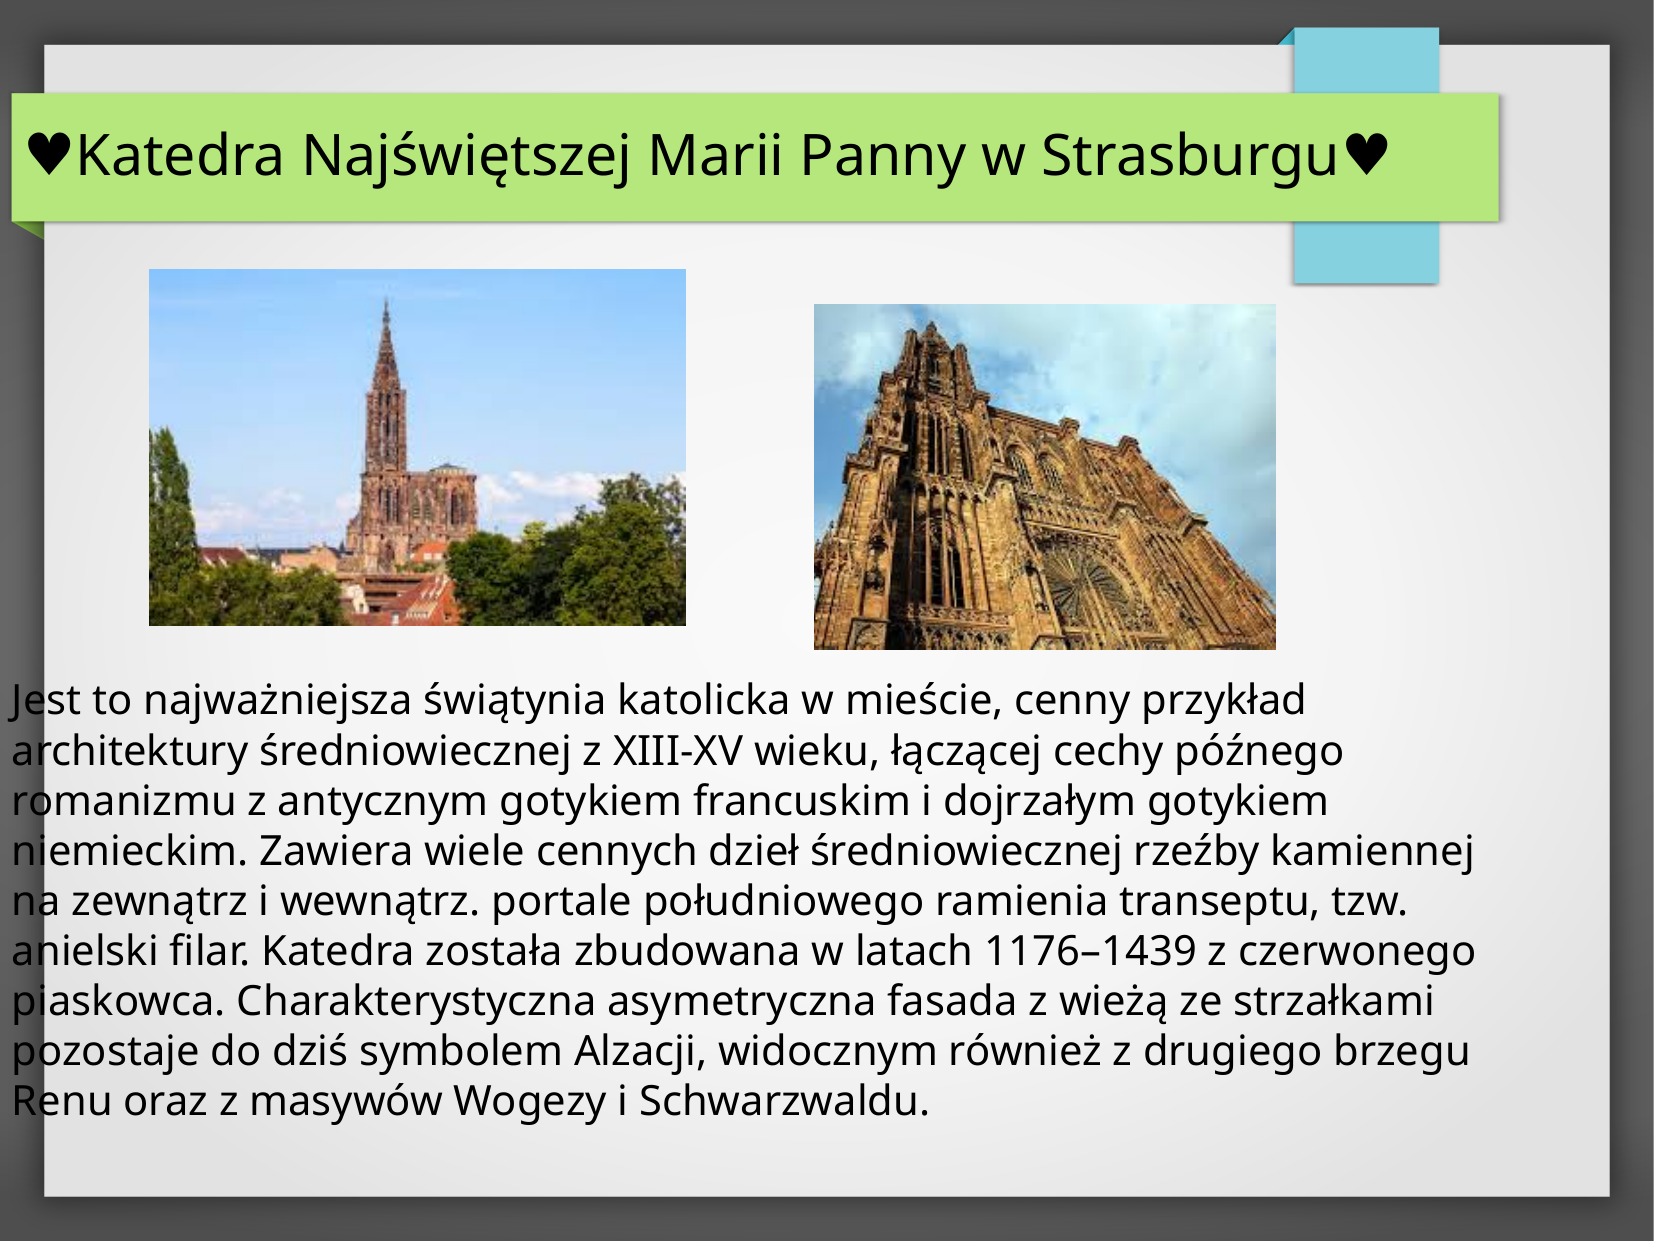

# ♥Katedra Najświętszej Marii Panny w Strasburgu♥
Jest to najważniejsza świątynia katolicka w mieście, cenny przykład architektury średniowiecznej z XIII-XV wieku, łączącej cechy późnego romanizmu z antycznym gotykiem francuskim i dojrzałym gotykiem niemieckim. Zawiera wiele cennych dzieł średniowiecznej rzeźby kamiennej na zewnątrz i wewnątrz. portale południowego ramienia transeptu, tzw. anielski filar. Katedra została zbudowana w latach 1176–1439 z czerwonego piaskowca. Charakterystyczna asymetryczna fasada z wieżą ze strzałkami pozostaje do dziś symbolem Alzacji, widocznym również z drugiego brzegu Renu oraz z masywów Wogezy i Schwarzwaldu.